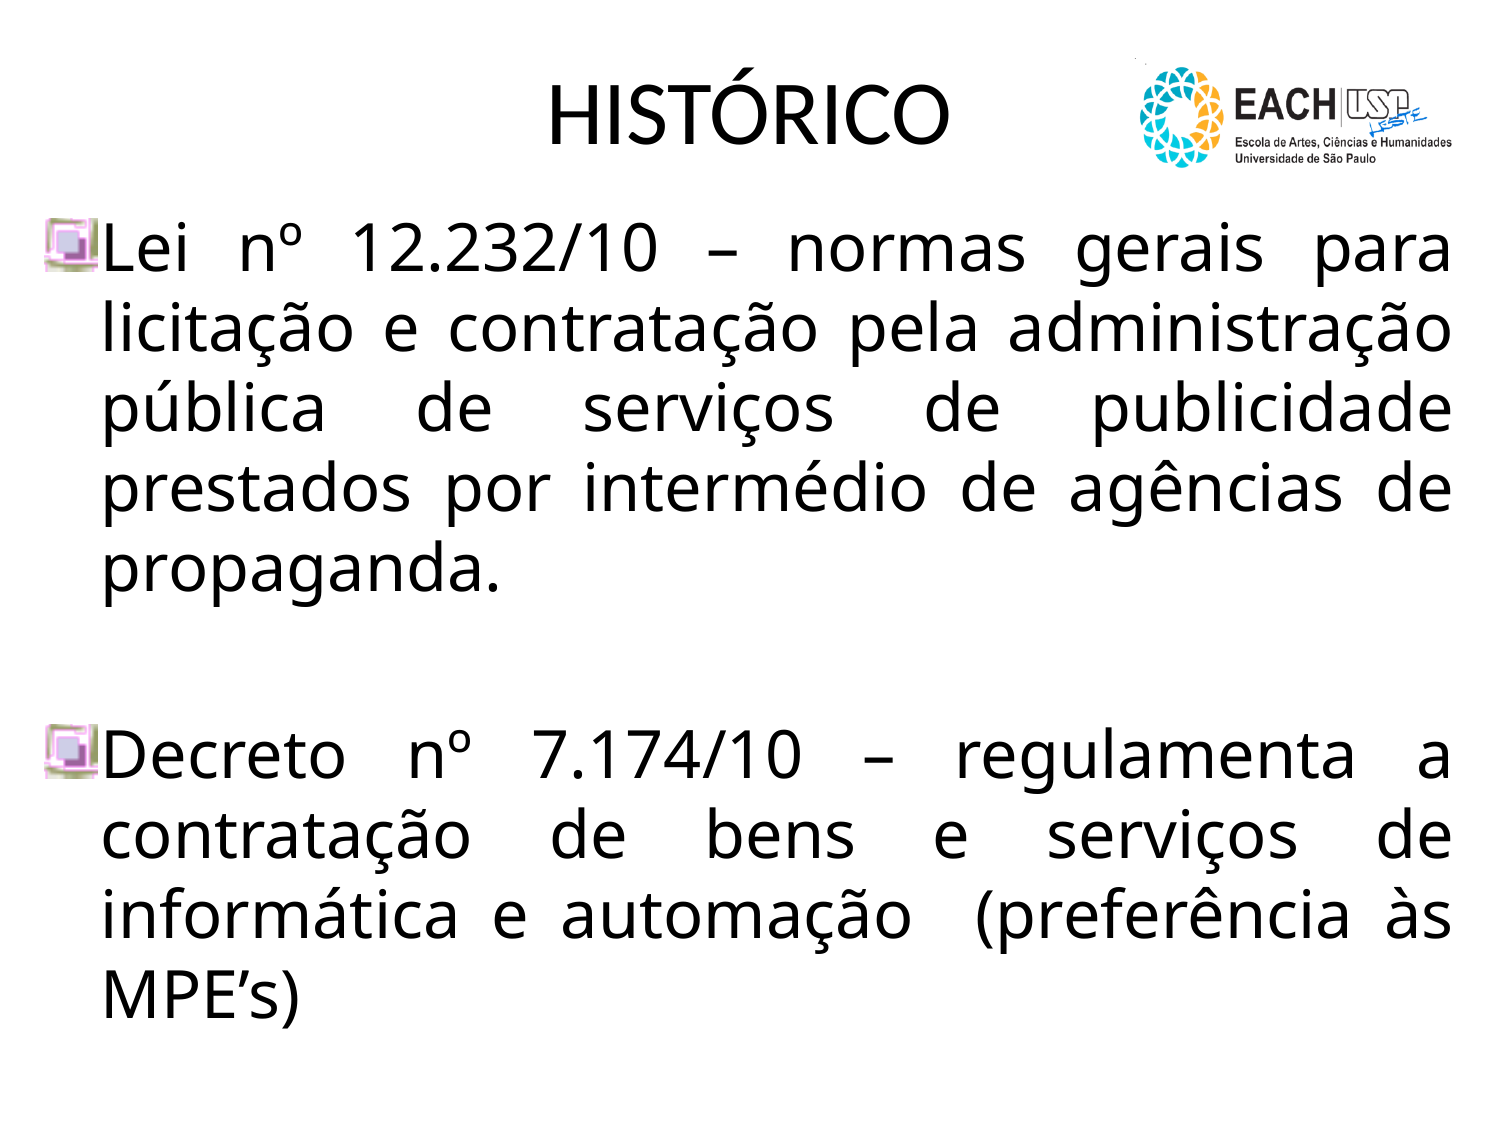

HISTÓRICO
# Lei nº 12.232/10 – normas gerais para licitação e contratação pela administração pública de serviços de publicidade prestados por intermédio de agências de propaganda.
Decreto nº 7.174/10 – regulamenta a contratação de bens e serviços de informática e automação (preferência às MPE’s)